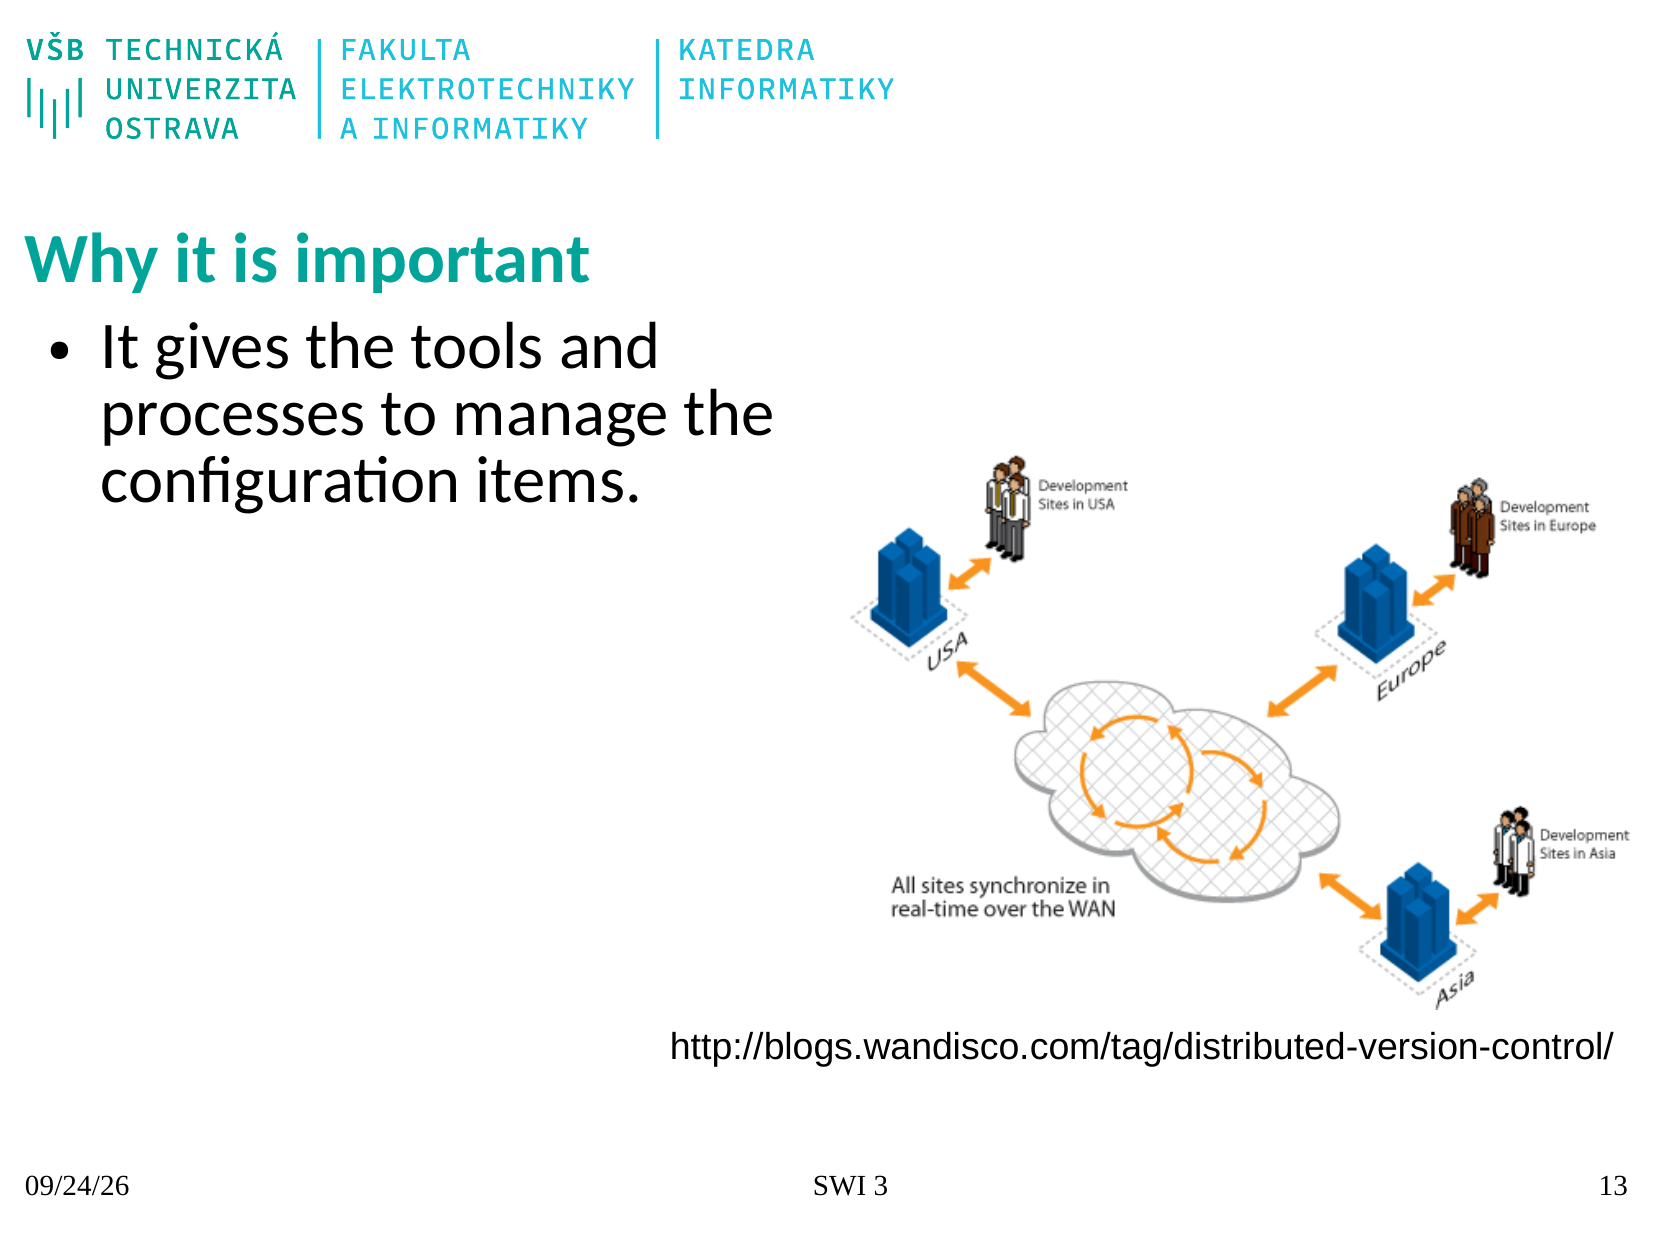

# Why it is important
It gives the tools and processes to manage the configuration items.
http://blogs.wandisco.com/tag/distributed-version-control/
SWI 3
13